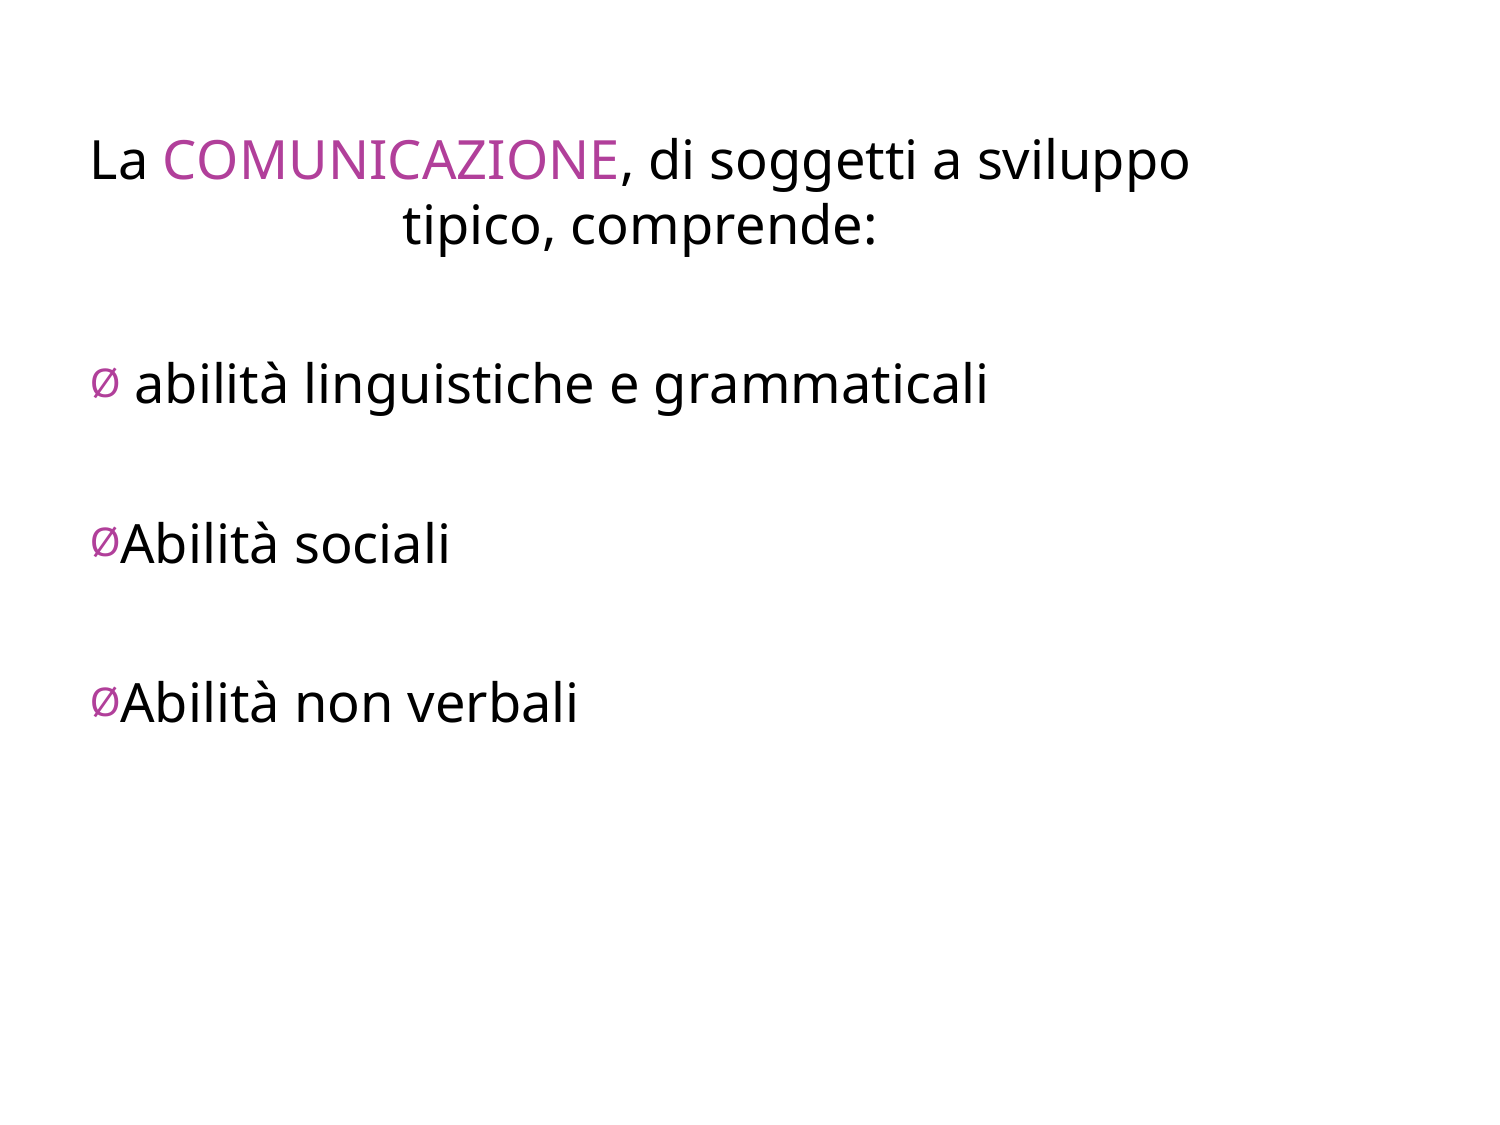

# La COMUNICAZIONE, di soggetti a sviluppo tipico, comprende:
 abilità linguistiche e grammaticali
Abilità sociali
Abilità non verbali